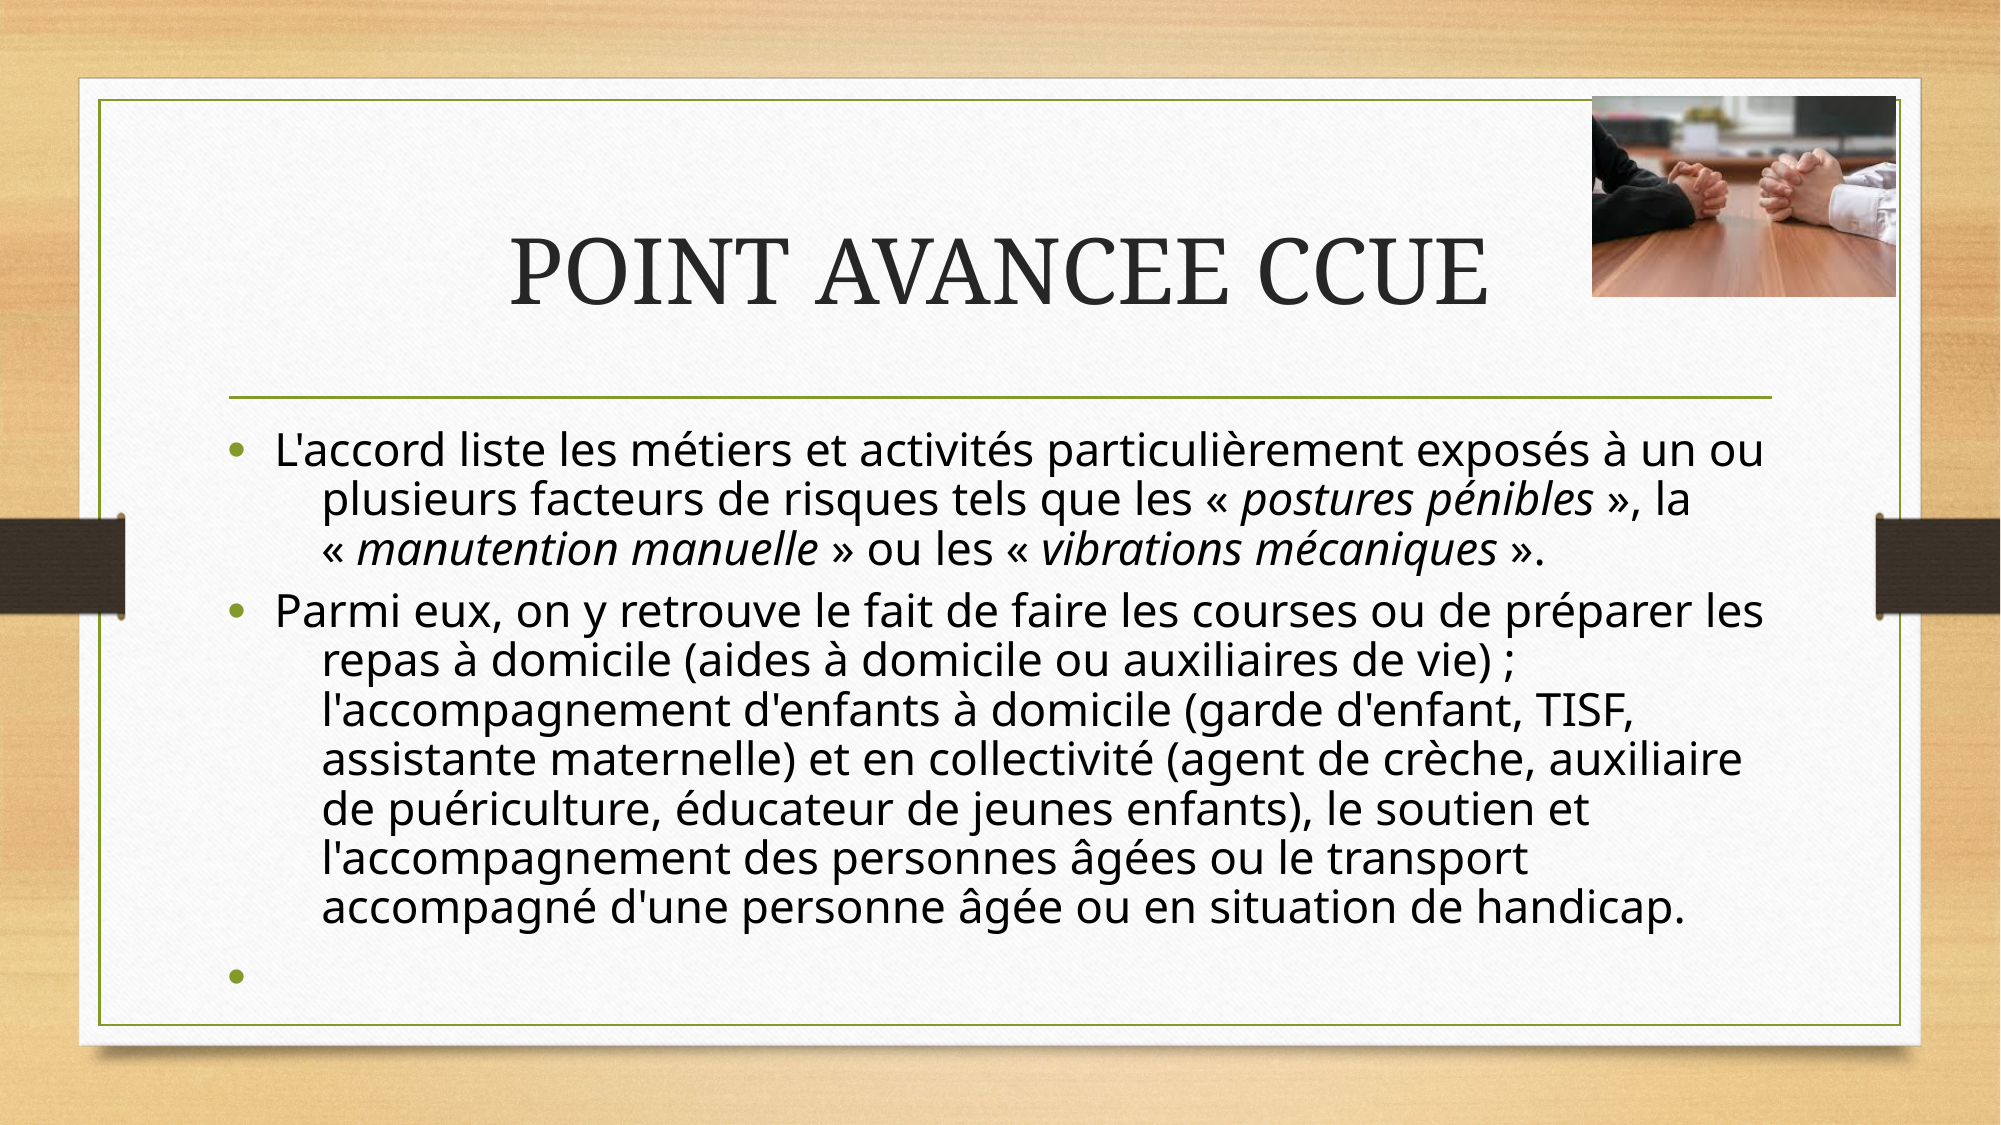

# POINT AVANCEE CCUE
L'accord liste les métiers et activités particulièrement exposés à un ou plusieurs facteurs de risques tels que les « postures pénibles », la « manutention manuelle » ou les « vibrations mécaniques ».
Parmi eux, on y retrouve le fait de faire les courses ou de préparer les repas à domicile (aides à domicile ou auxiliaires de vie) ; l'accompagnement d'enfants à domicile (garde d'enfant, TISF, assistante maternelle) et en collectivité (agent de crèche, auxiliaire de puériculture, éducateur de jeunes enfants), le soutien et l'accompagnement des personnes âgées ou le transport accompagné d'une personne âgée ou en situation de handicap.